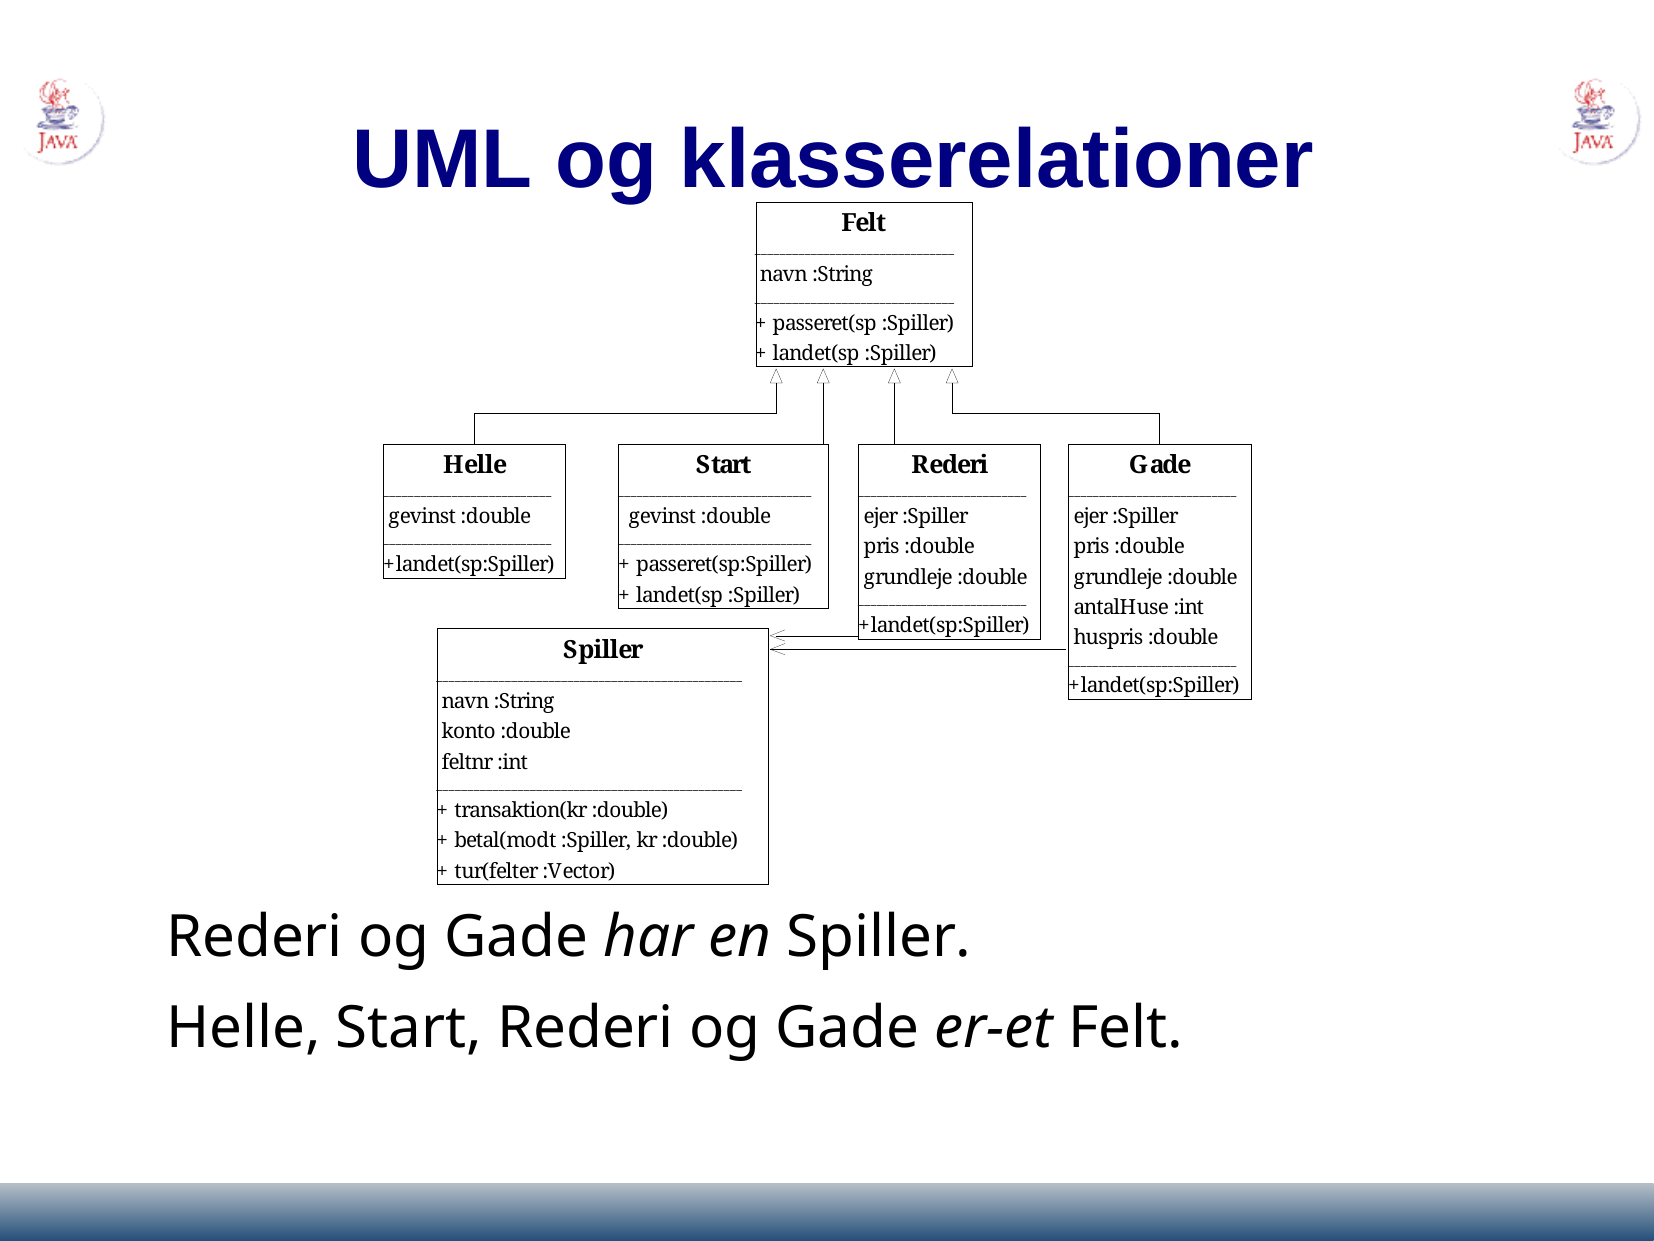

# UML og klasserelationer
Rederi og Gade har en Spiller.
Helle, Start, Rederi og Gade er-et Felt.